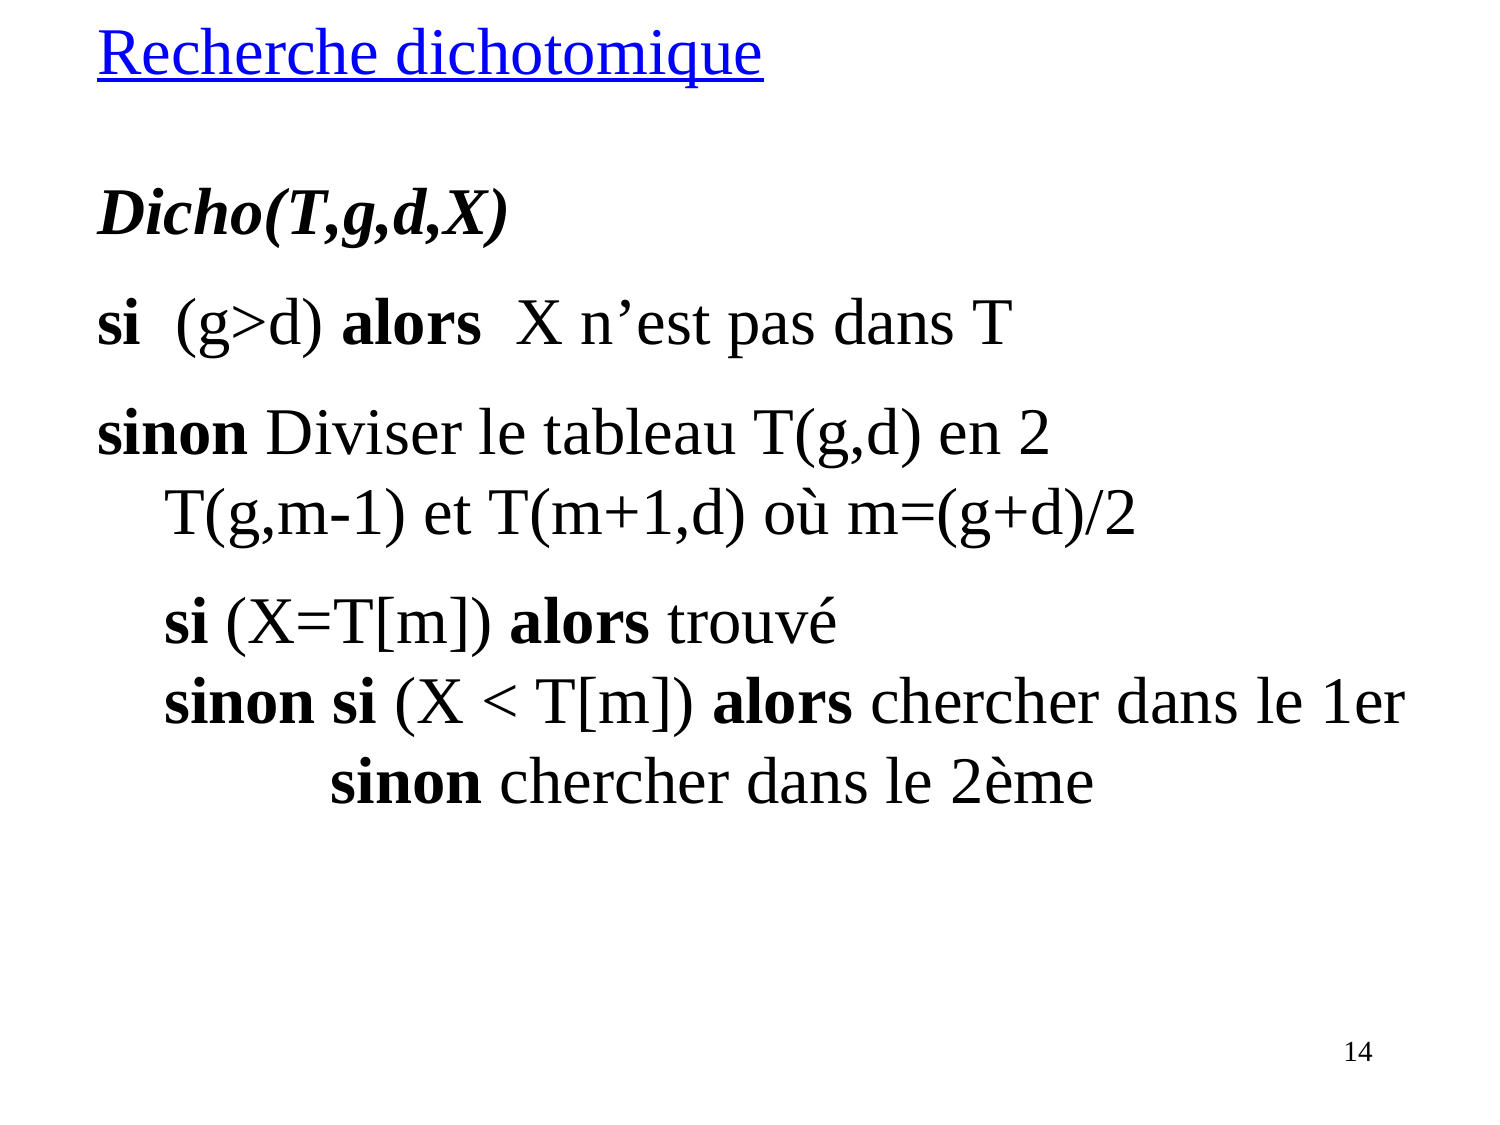

Recherche dichotomique
Dicho(T,g,d,X)
si (g>d) alors X n’est pas dans T
sinon Diviser le tableau T(g,d) en 2
 T(g,m-1) et T(m+1,d) où m=(g+d)/2
 si (X=T[m]) alors trouvé
 sinon si (X < T[m]) alors chercher dans le 1er
	 sinon chercher dans le 2ème
14